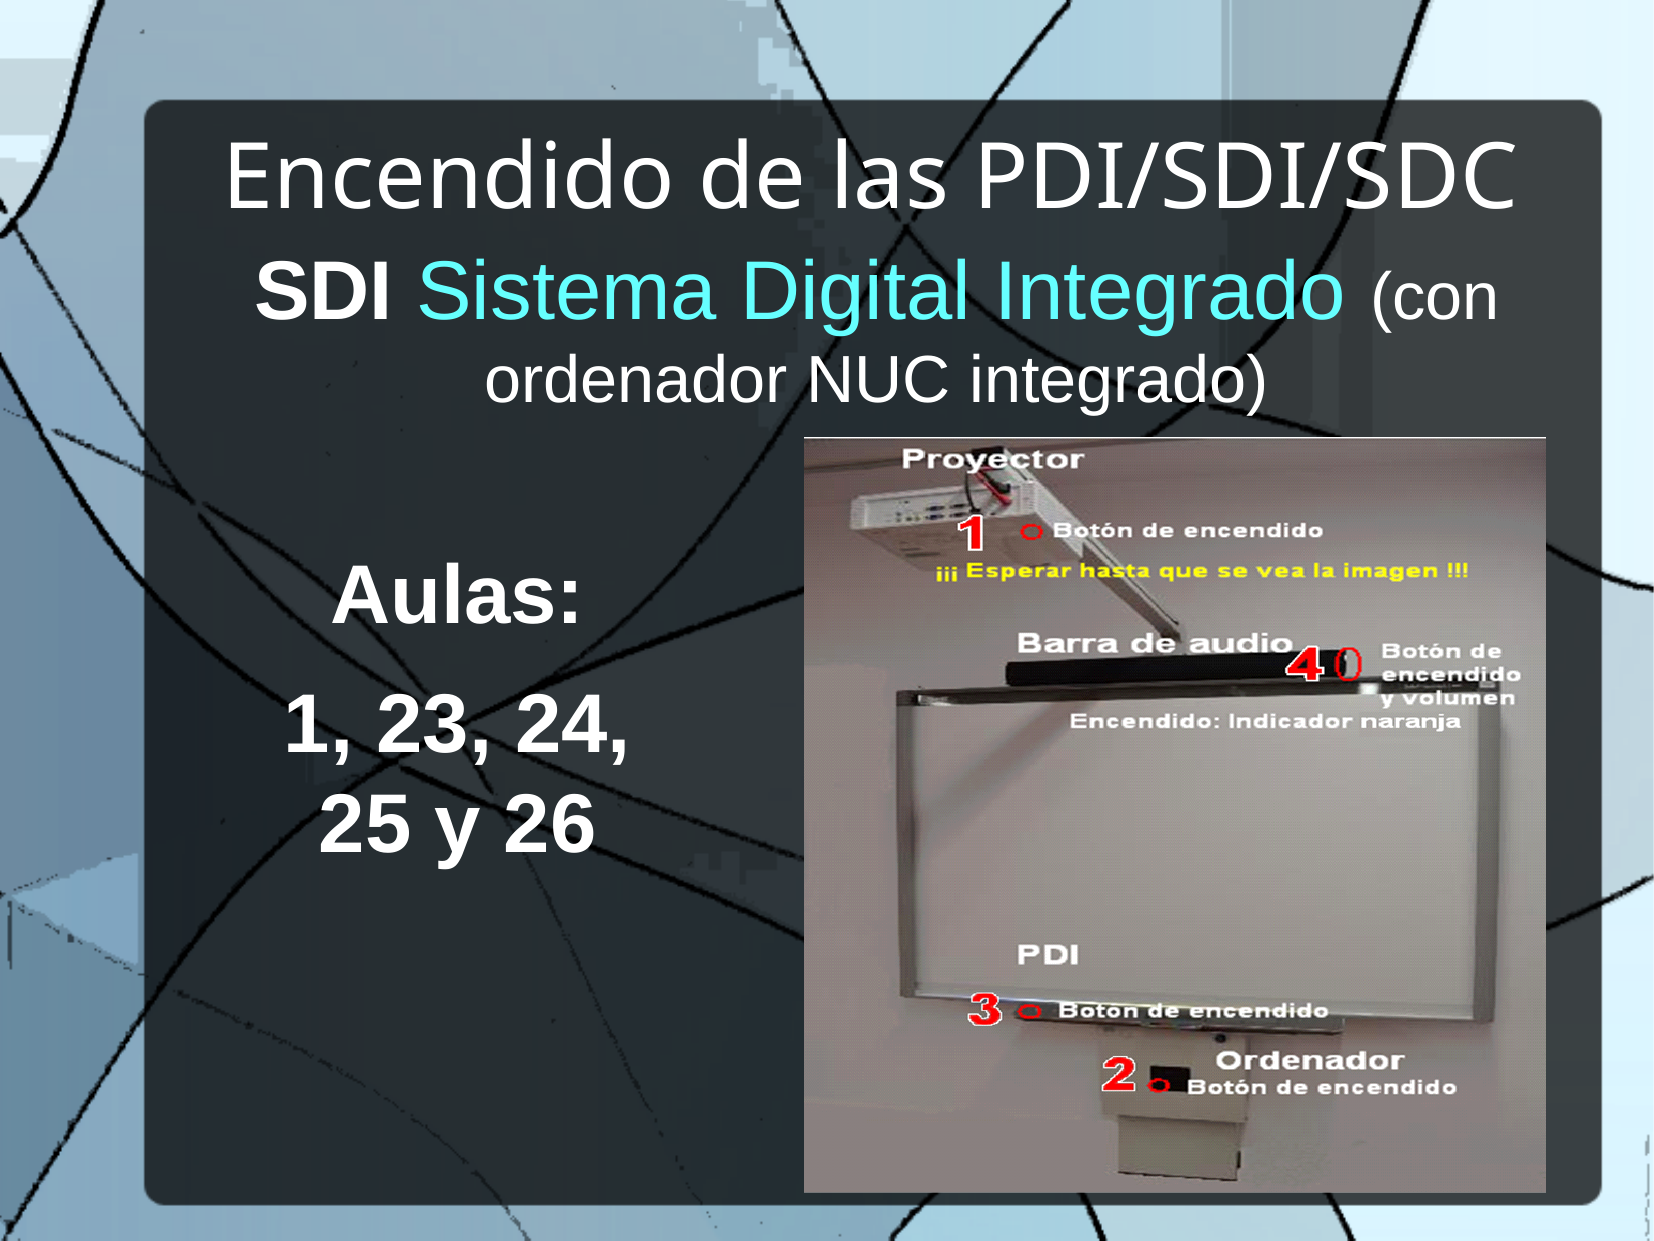

Encendido de las PDI/SDI/SDC
# SDI Sistema Digital Integrado (con ordenador NUC integrado)
Aulas:
1, 23, 24, 25 y 26